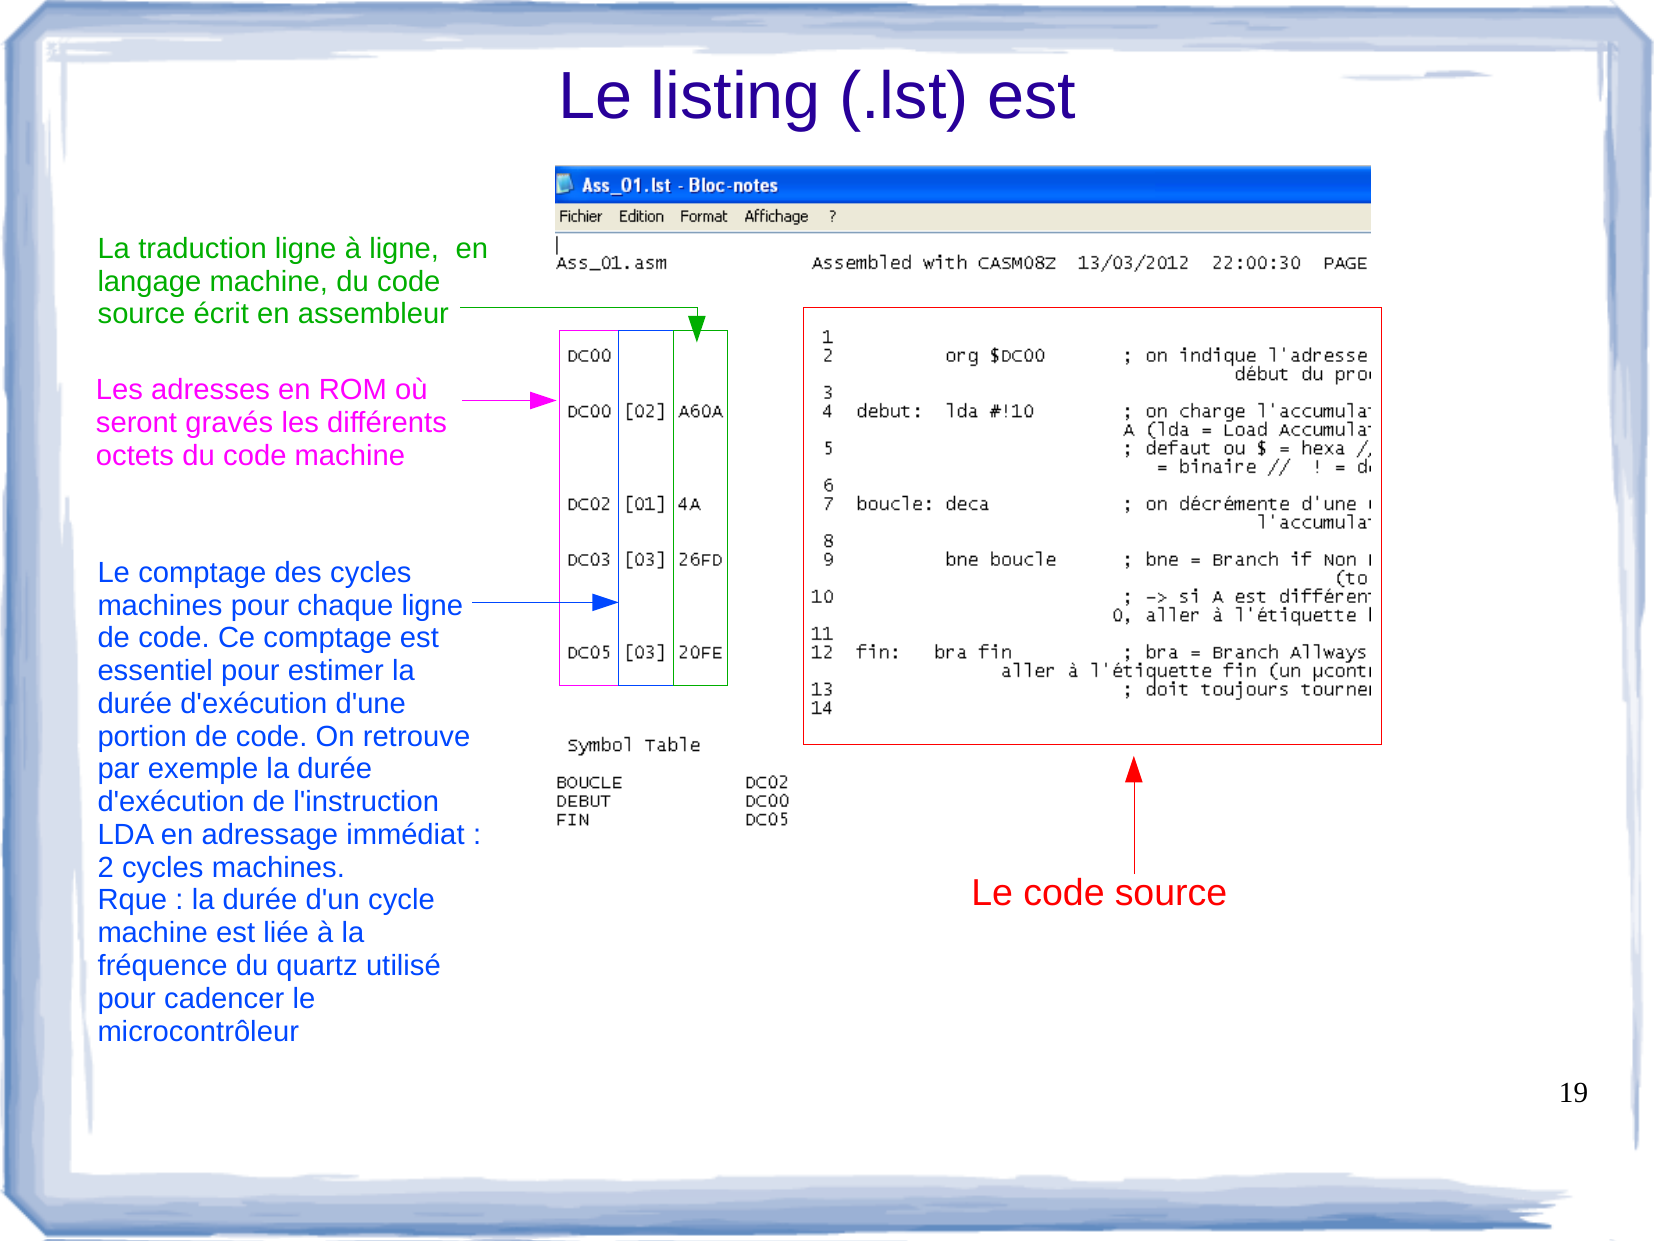

# Le listing (.lst) est
La traduction ligne à ligne, en langage machine, du code source écrit en assembleur
Les adresses en ROM où seront gravés les différents octets du code machine
Le comptage des cycles machines pour chaque ligne de code. Ce comptage est essentiel pour estimer la durée d'exécution d'une portion de code. On retrouve par exemple la durée d'exécution de l'instruction LDA en adressage immédiat : 2 cycles machines.
Rque : la durée d'un cycle machine est liée à la fréquence du quartz utilisé pour cadencer le microcontrôleur
Le code source
19